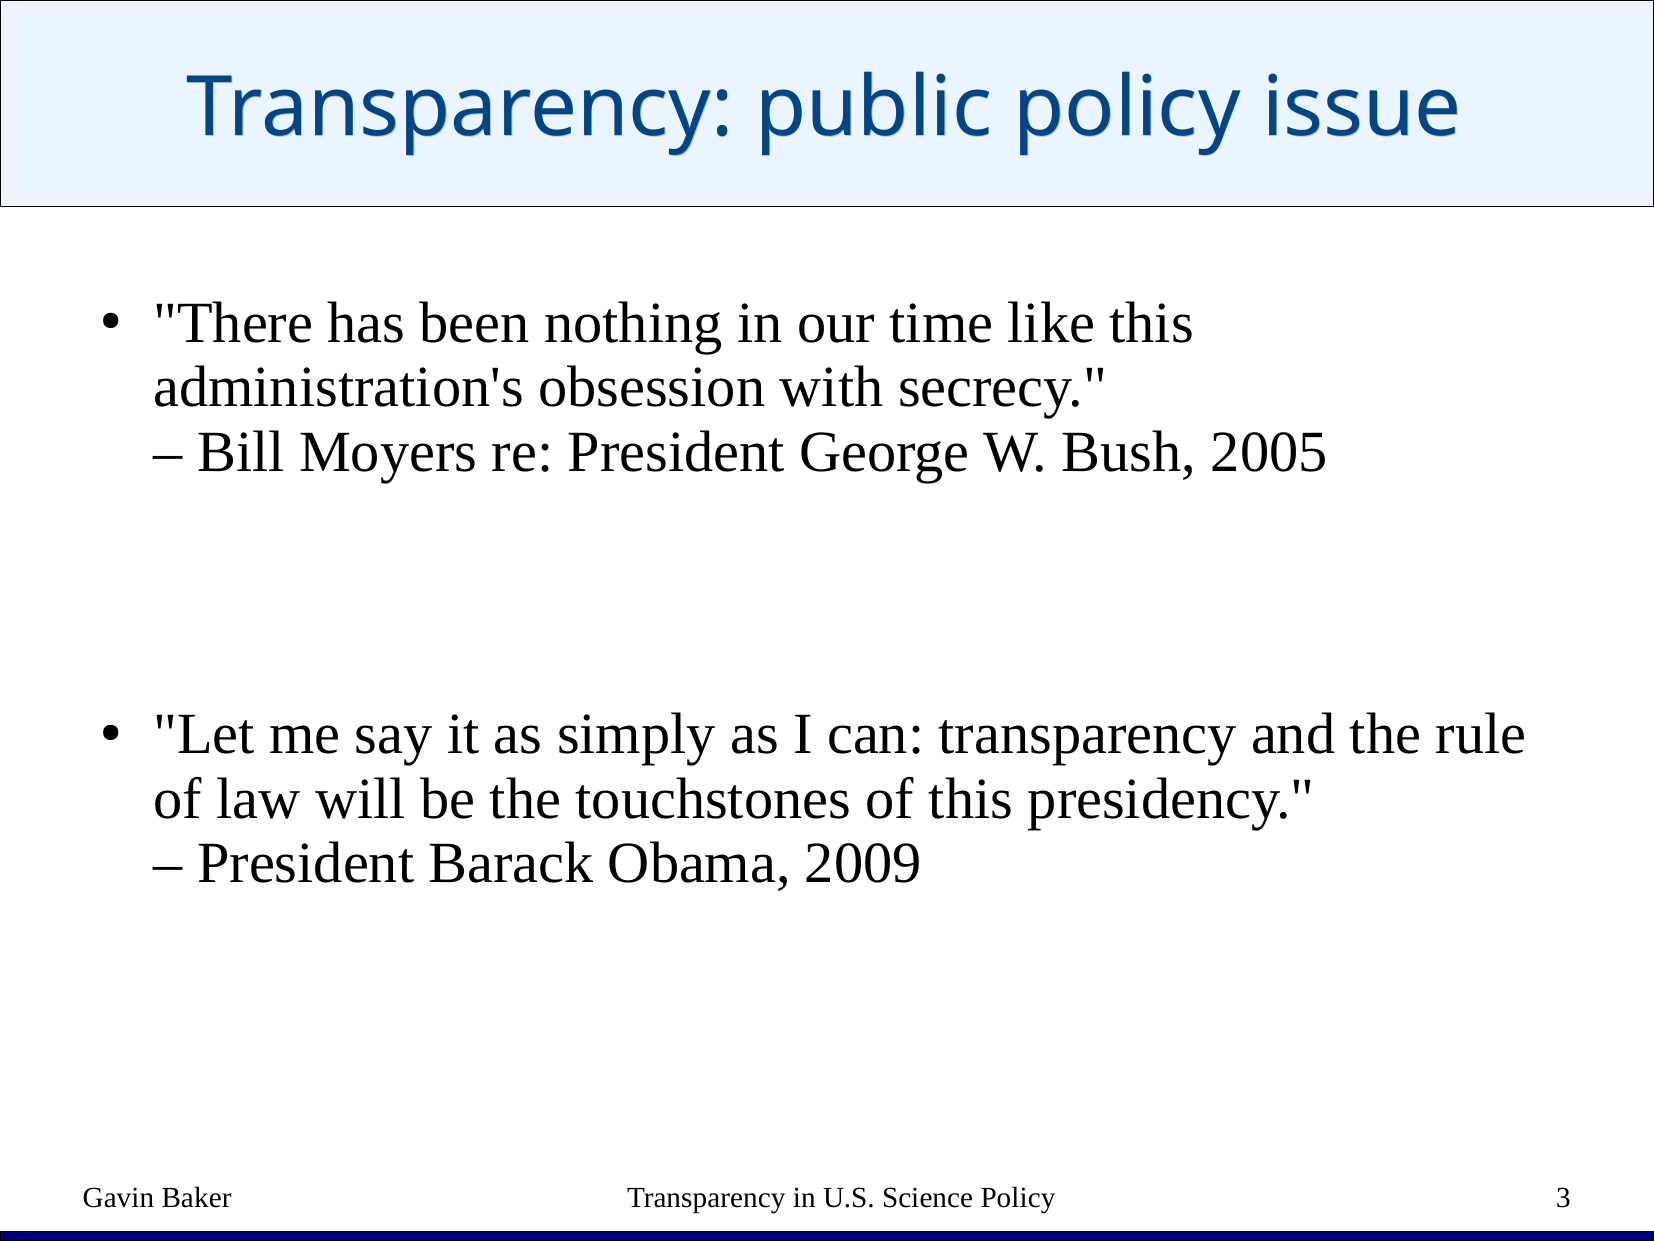

# Transparency: public policy issue
"There has been nothing in our time like this administration's obsession with secrecy."
– Bill Moyers re: President George W. Bush, 2005
"Let me say it as simply as I can: transparency and the rule of law will be the touchstones of this presidency."
– President Barack Obama, 2009
3